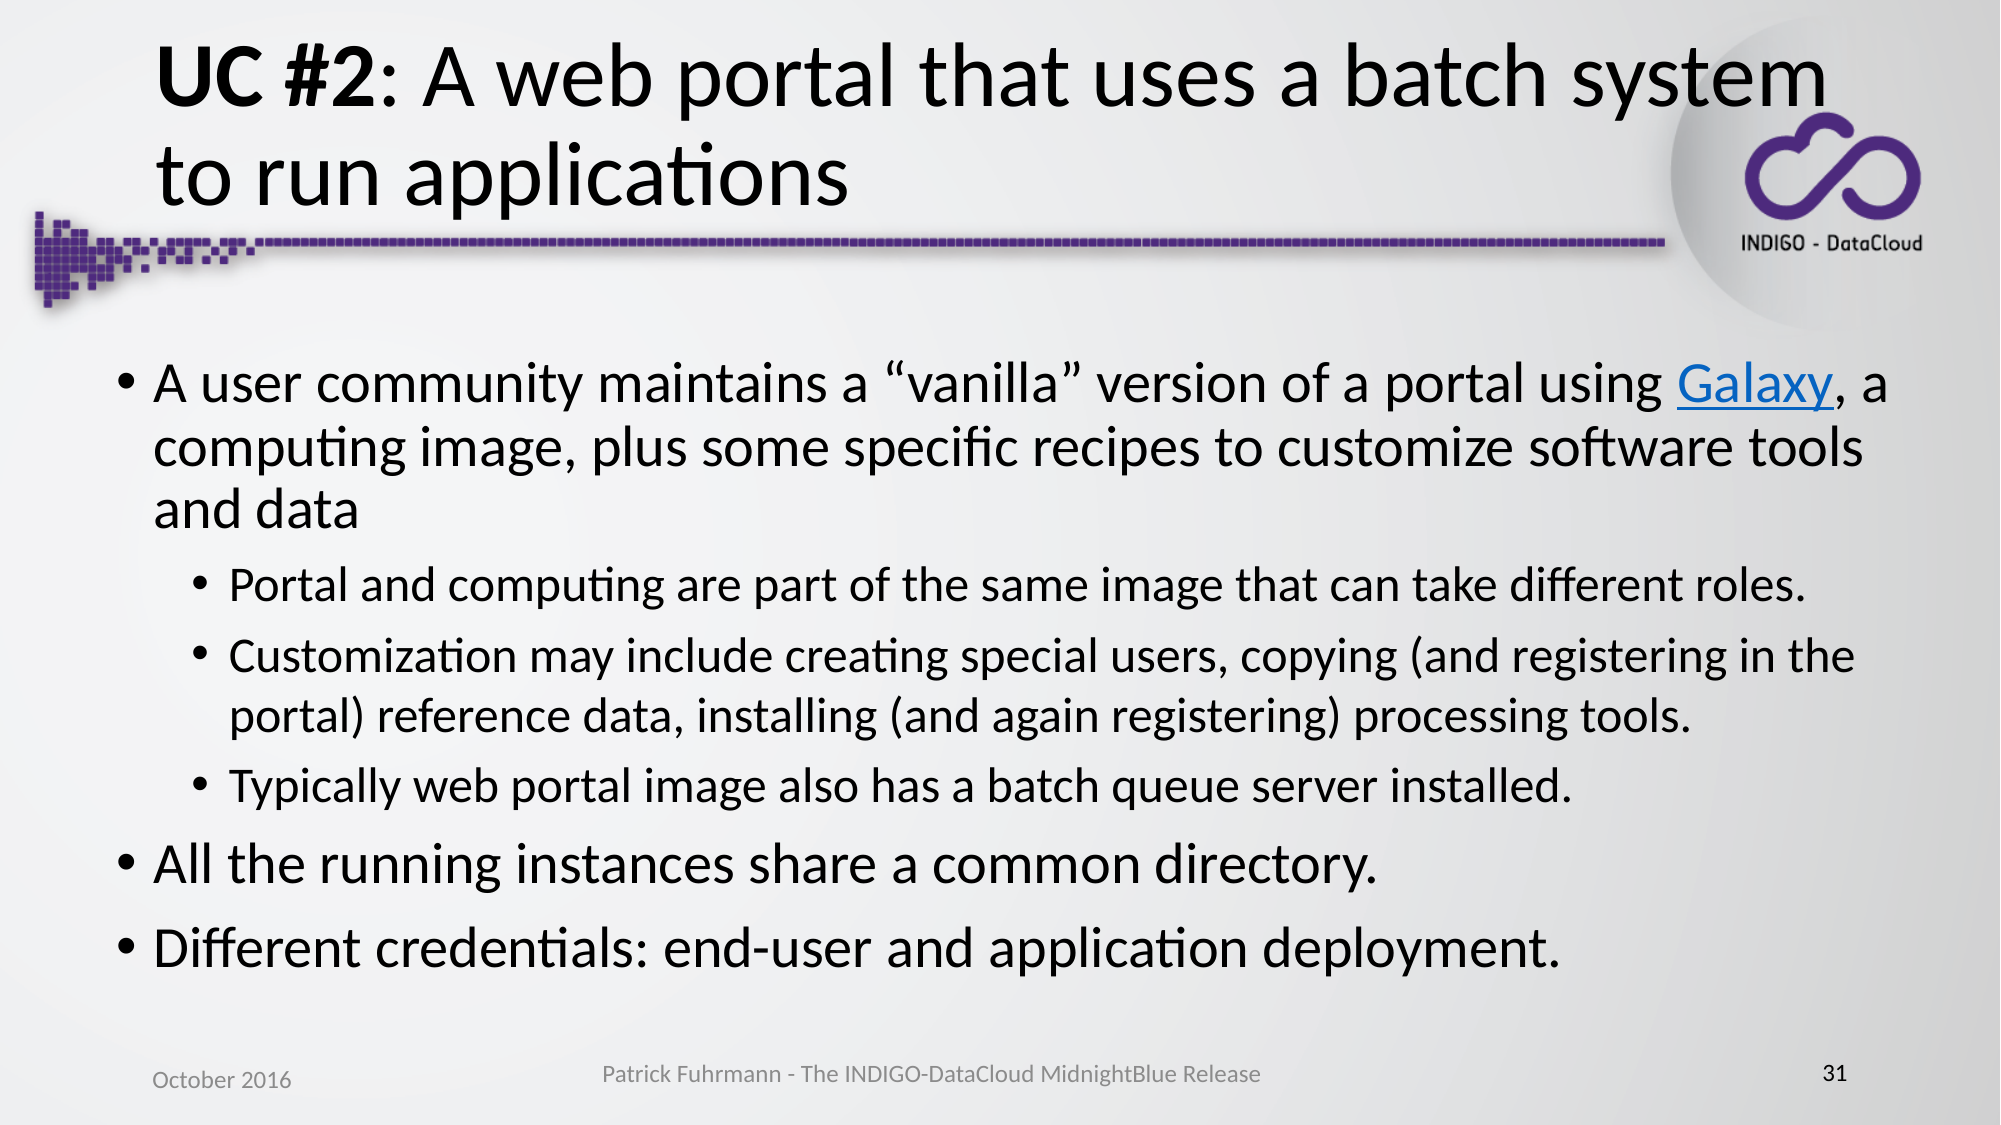

# UC #2: A web portal that uses a batch system to run applications
A user community maintains a “vanilla” version of a portal using Galaxy, a computing image, plus some specific recipes to customize software tools and data
Portal and computing are part of the same image that can take different roles.
Customization may include creating special users, copying (and registering in the portal) reference data, installing (and again registering) processing tools.
Typically web portal image also has a batch queue server installed.
All the running instances share a common directory.
Different credentials: end-user and application deployment.
Patrick Fuhrmann - The INDIGO-DataCloud MidnightBlue Release
October 2016